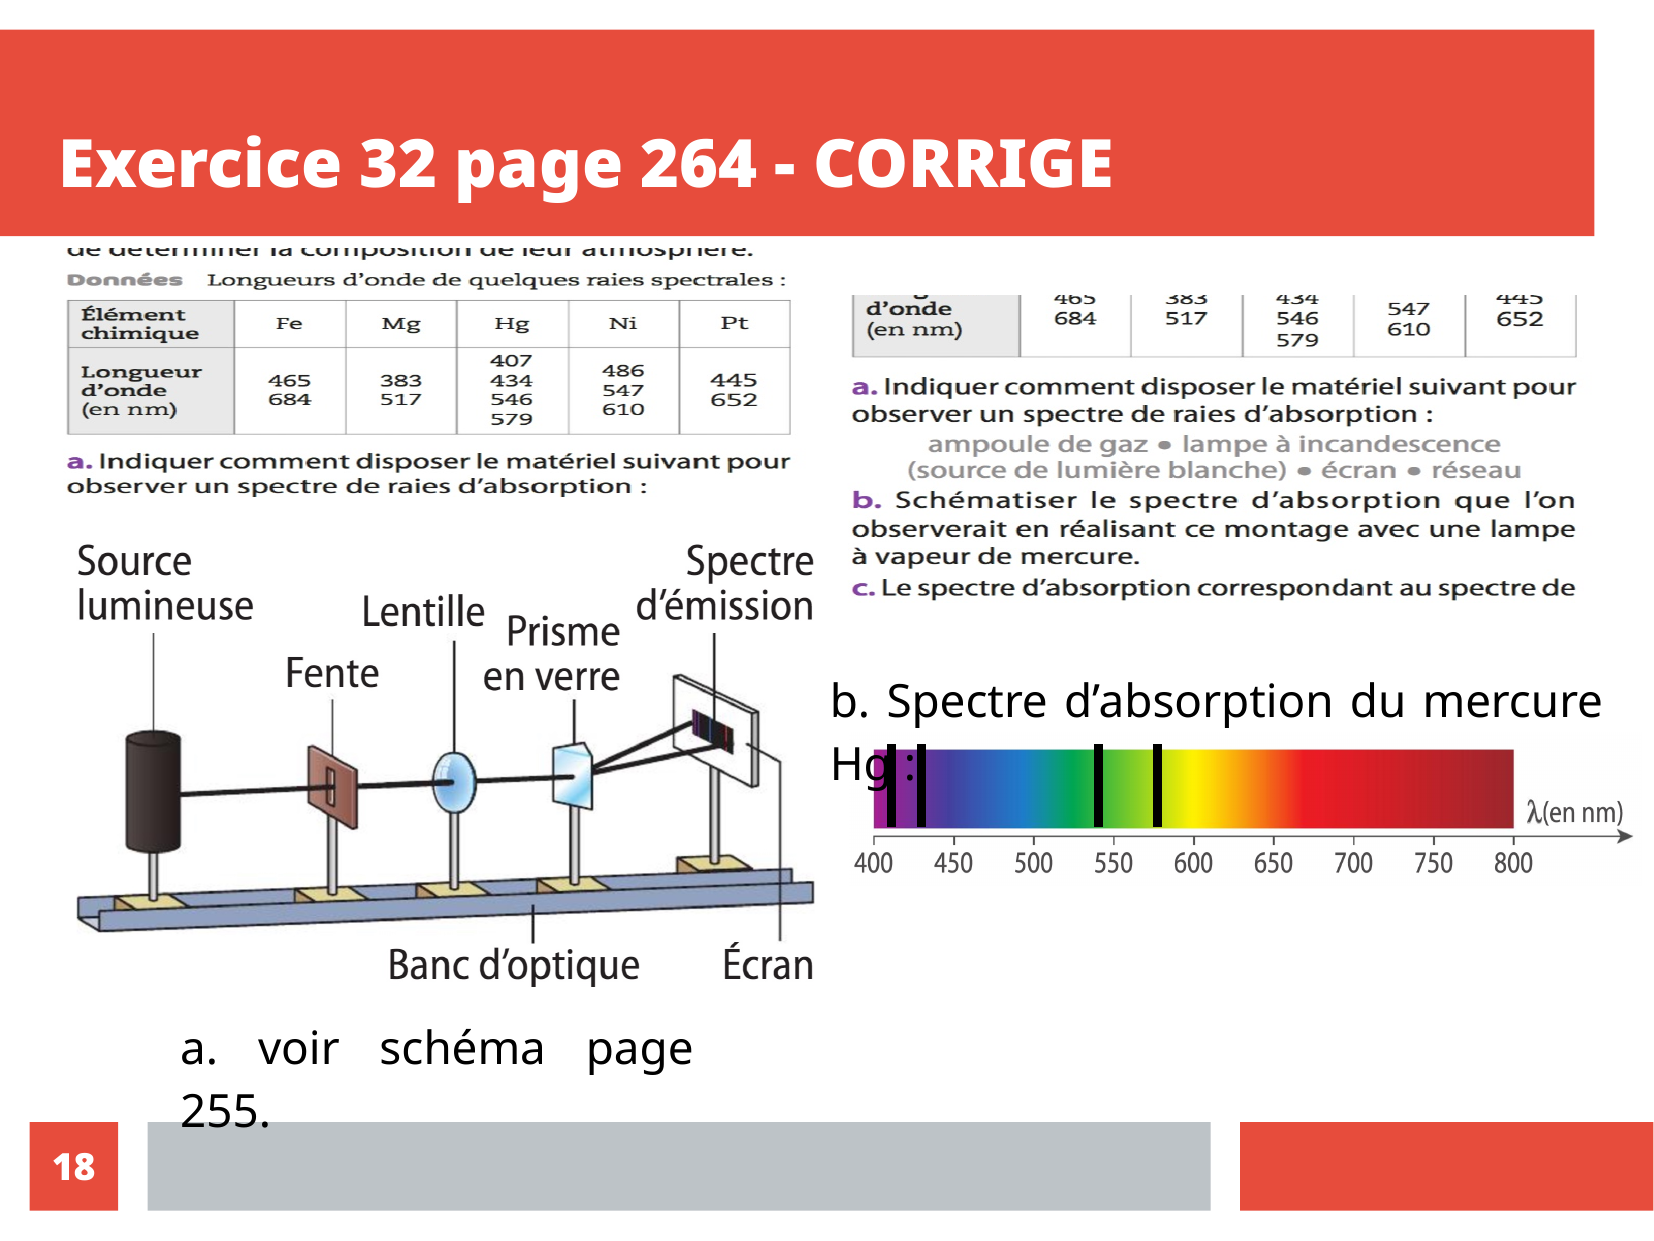

# Exercice 32 page 264 - CORRIGE
a. voir schéma page 255.
b. Spectre d’absorption du mercure Hg :
18